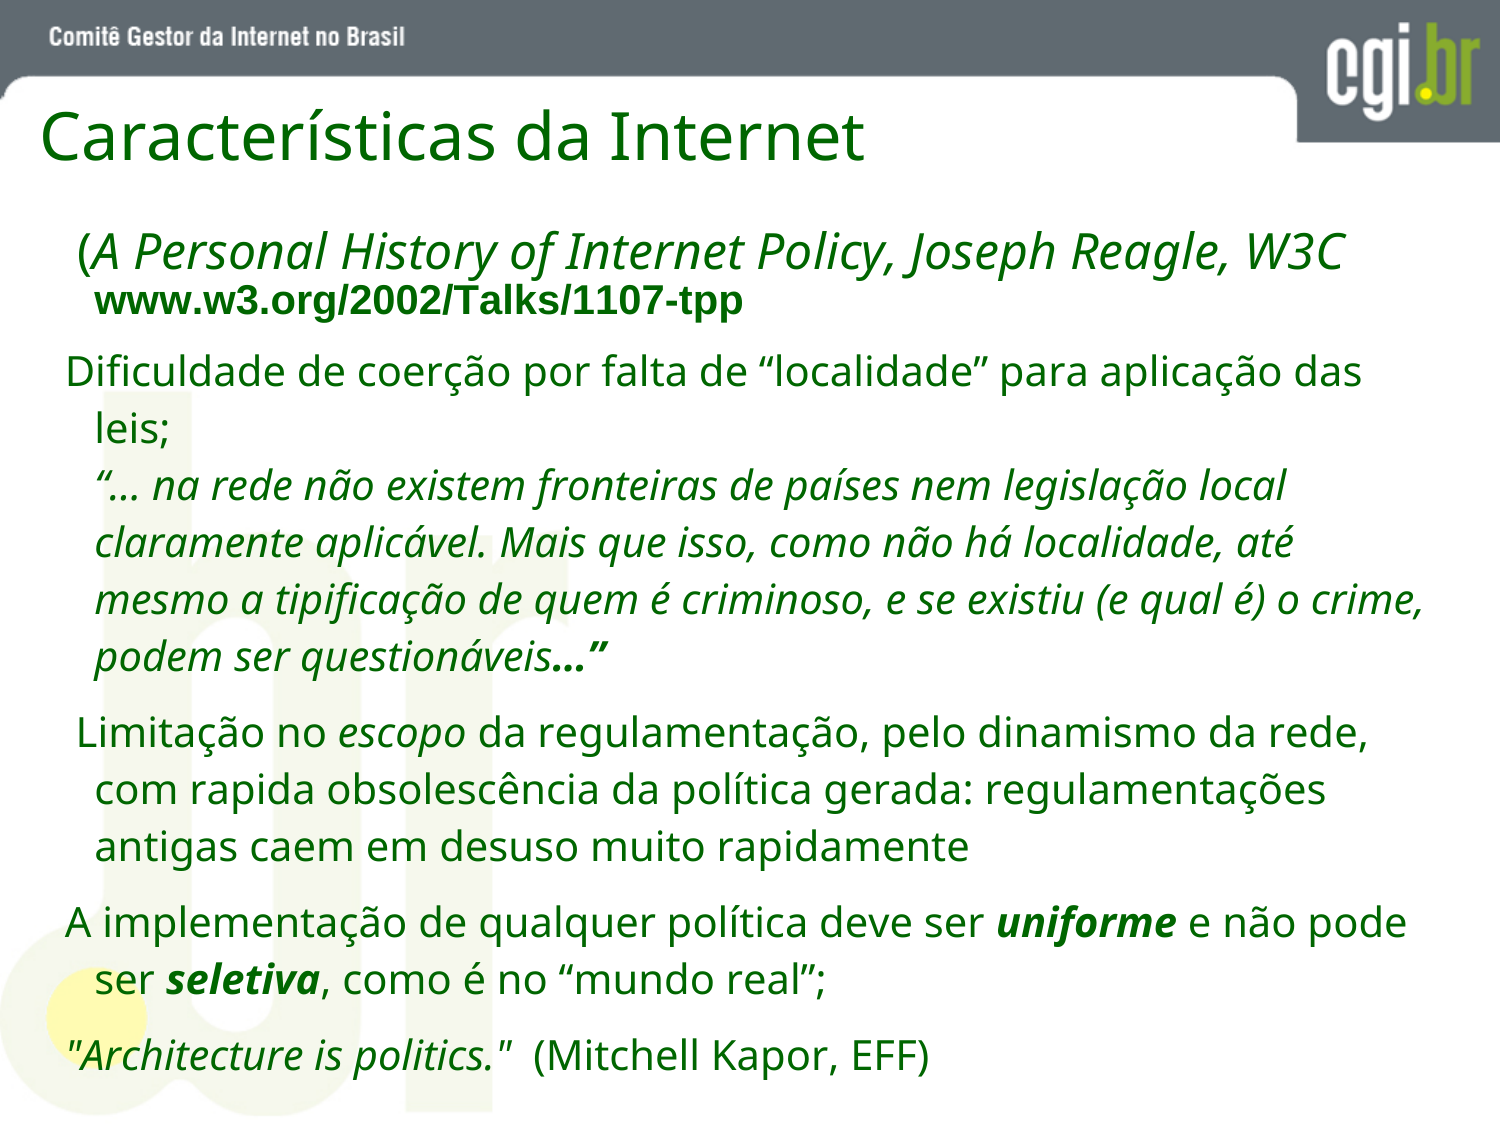

# Características da Internet
 (A Personal History of Internet Policy, Joseph Reagle, W3C www.w3.org/2002/Talks/1107-tpp
Dificuldade de coerção por falta de “localidade” para aplicação das leis;
“… na rede não existem fronteiras de países nem legislação local claramente aplicável. Mais que isso, como não há localidade, até mesmo a tipificação de quem é criminoso, e se existiu (e qual é) o crime, podem ser questionáveis…”
 Limitação no escopo da regulamentação, pelo dinamismo da rede, com rapida obsolescência da política gerada: regulamentações antigas caem em desuso muito rapidamente
A implementação de qualquer política deve ser uniforme e não pode ser seletiva, como é no “mundo real”;
"Architecture is politics." (Mitchell Kapor, EFF)